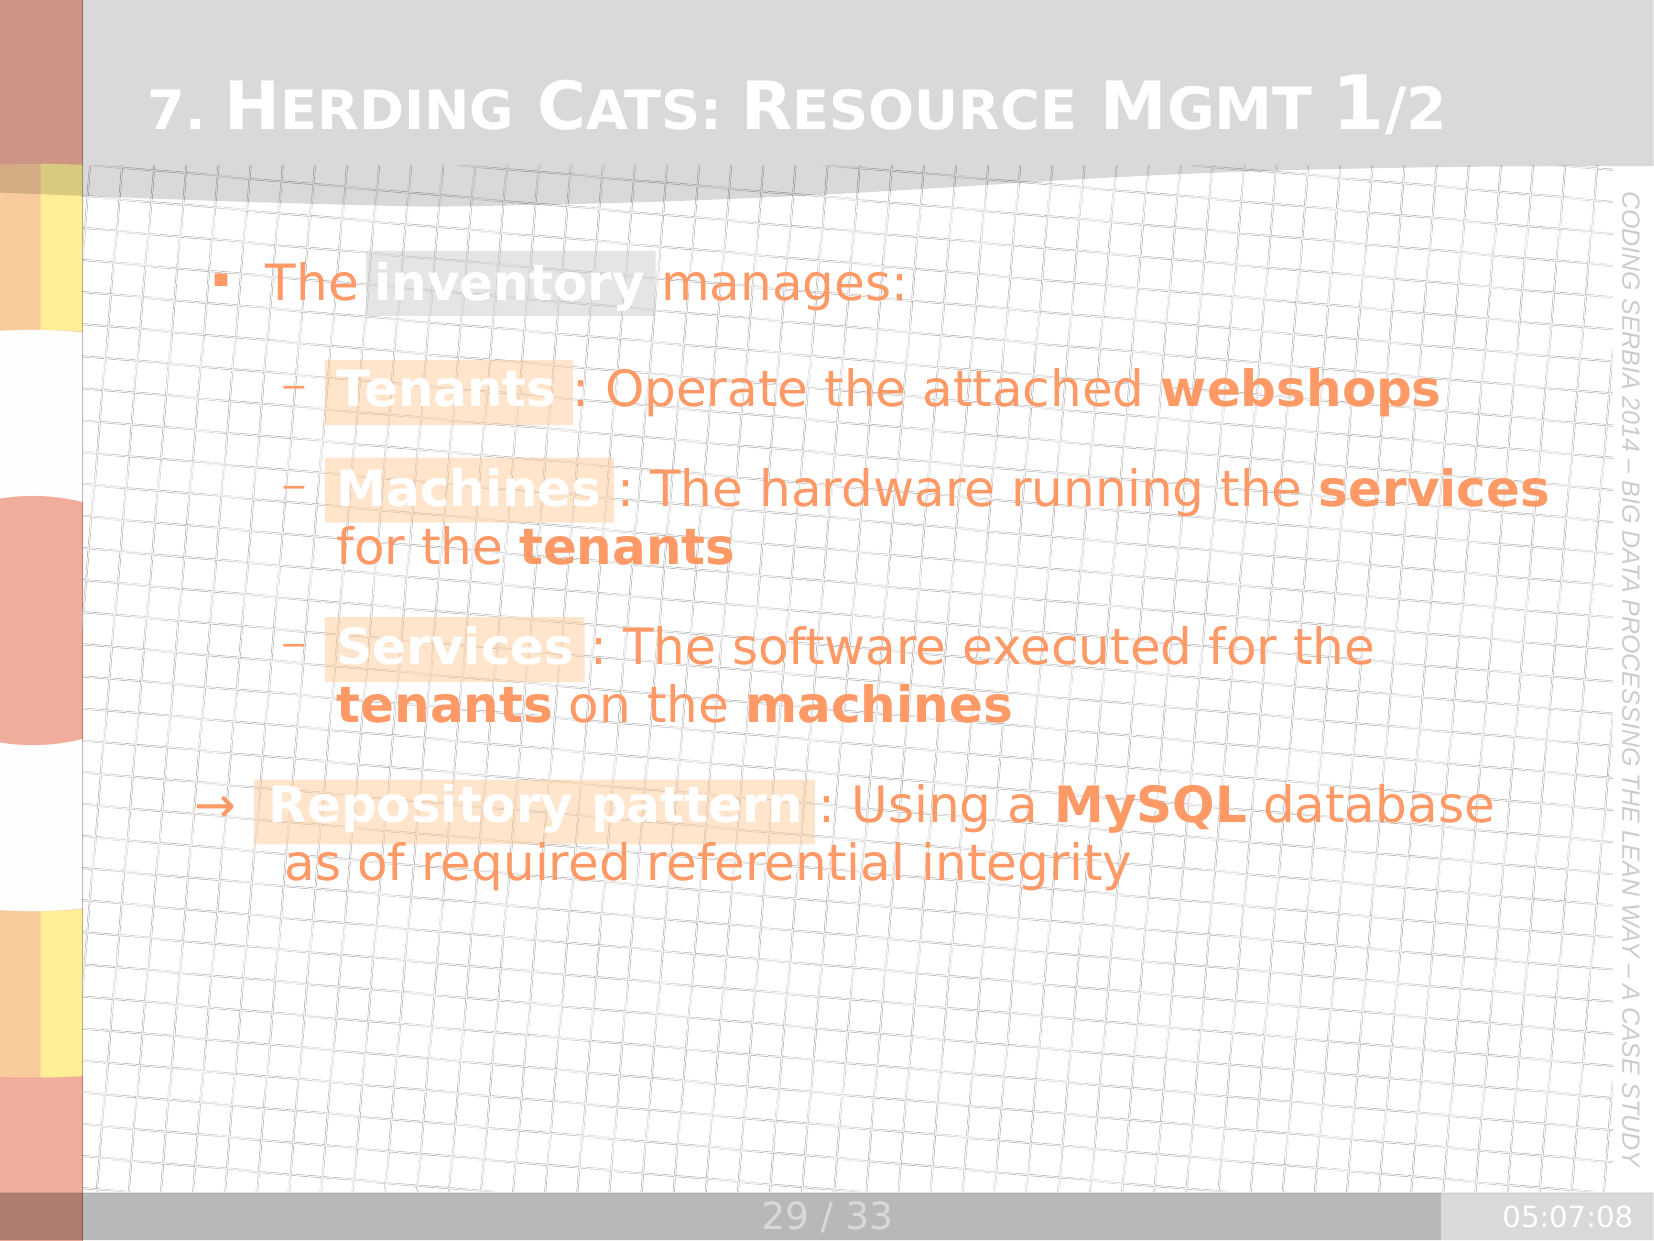

# 7. HERDING CATS: RESOURCE MGMT 1/2
The inventory manages:
Tenants : Operate the attached webshops
Machines : The hardware running the services for the tenants
Services : The software executed for the tenants on the machines
→	Repository pattern : Using a MySQL database
	 as of required referential integrity